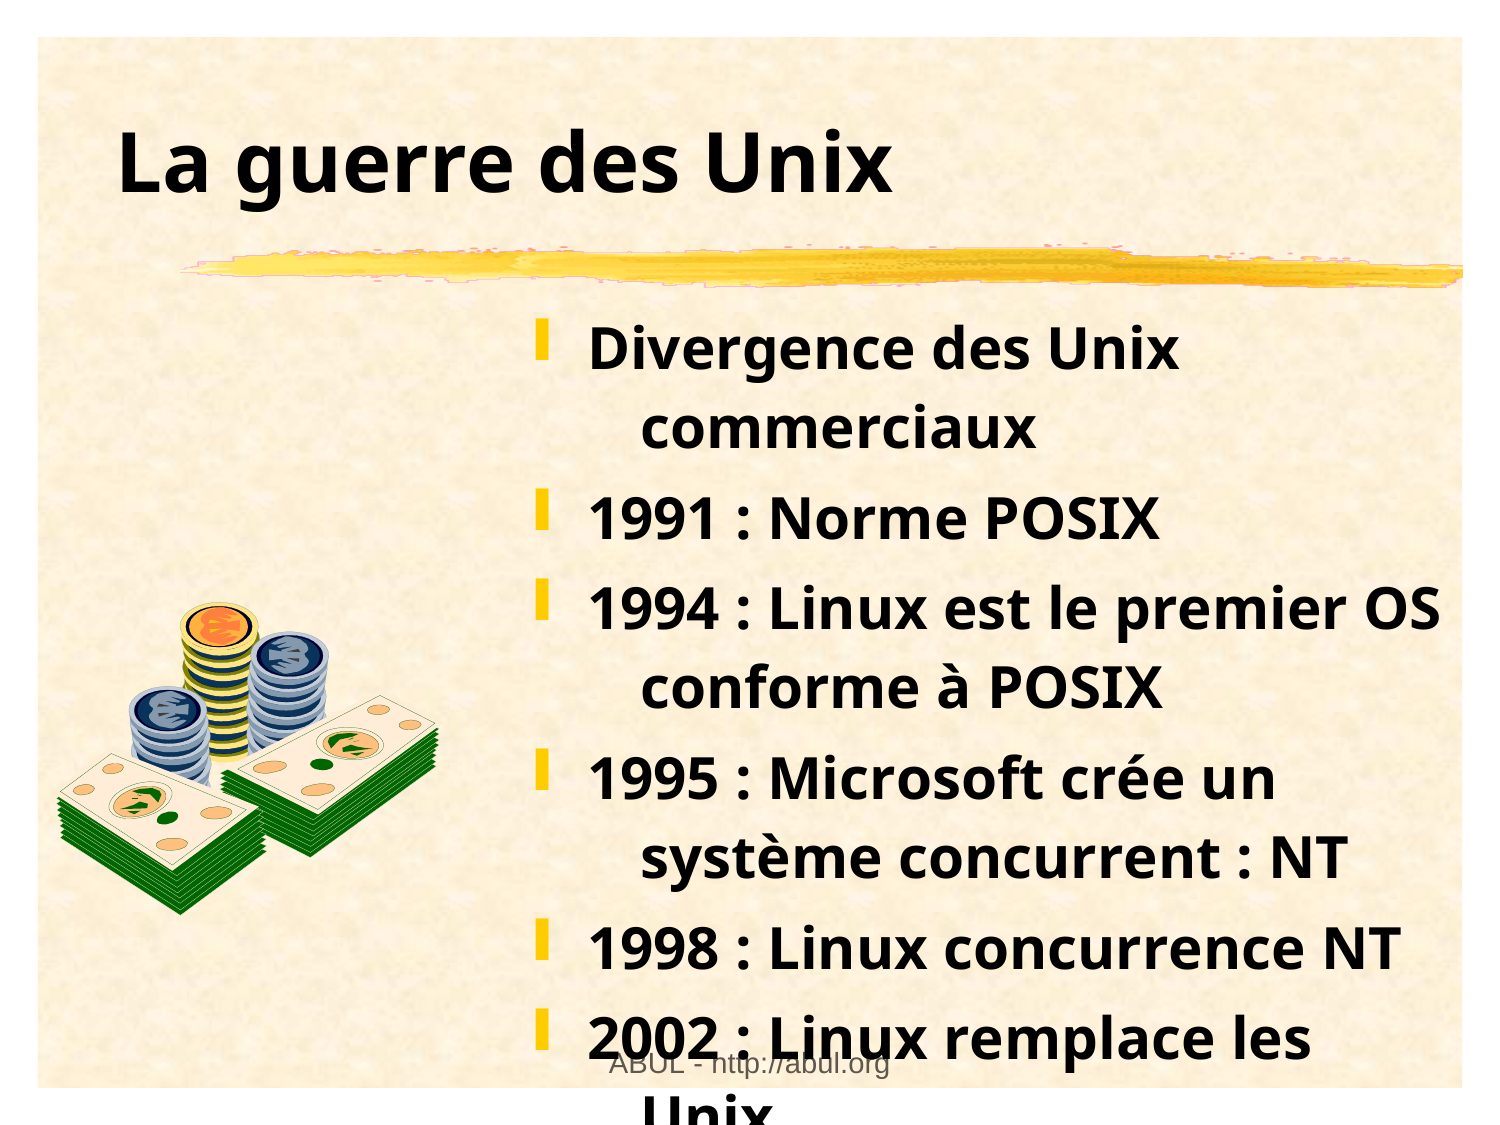

# La guerre des Unix
Divergence des Unix commerciaux
1991 : Norme POSIX
1994 : Linux est le premier OS conforme à POSIX
1995 : Microsoft crée un système concurrent : NT
1998 : Linux concurrence NT
2002 : Linux remplace les Unix